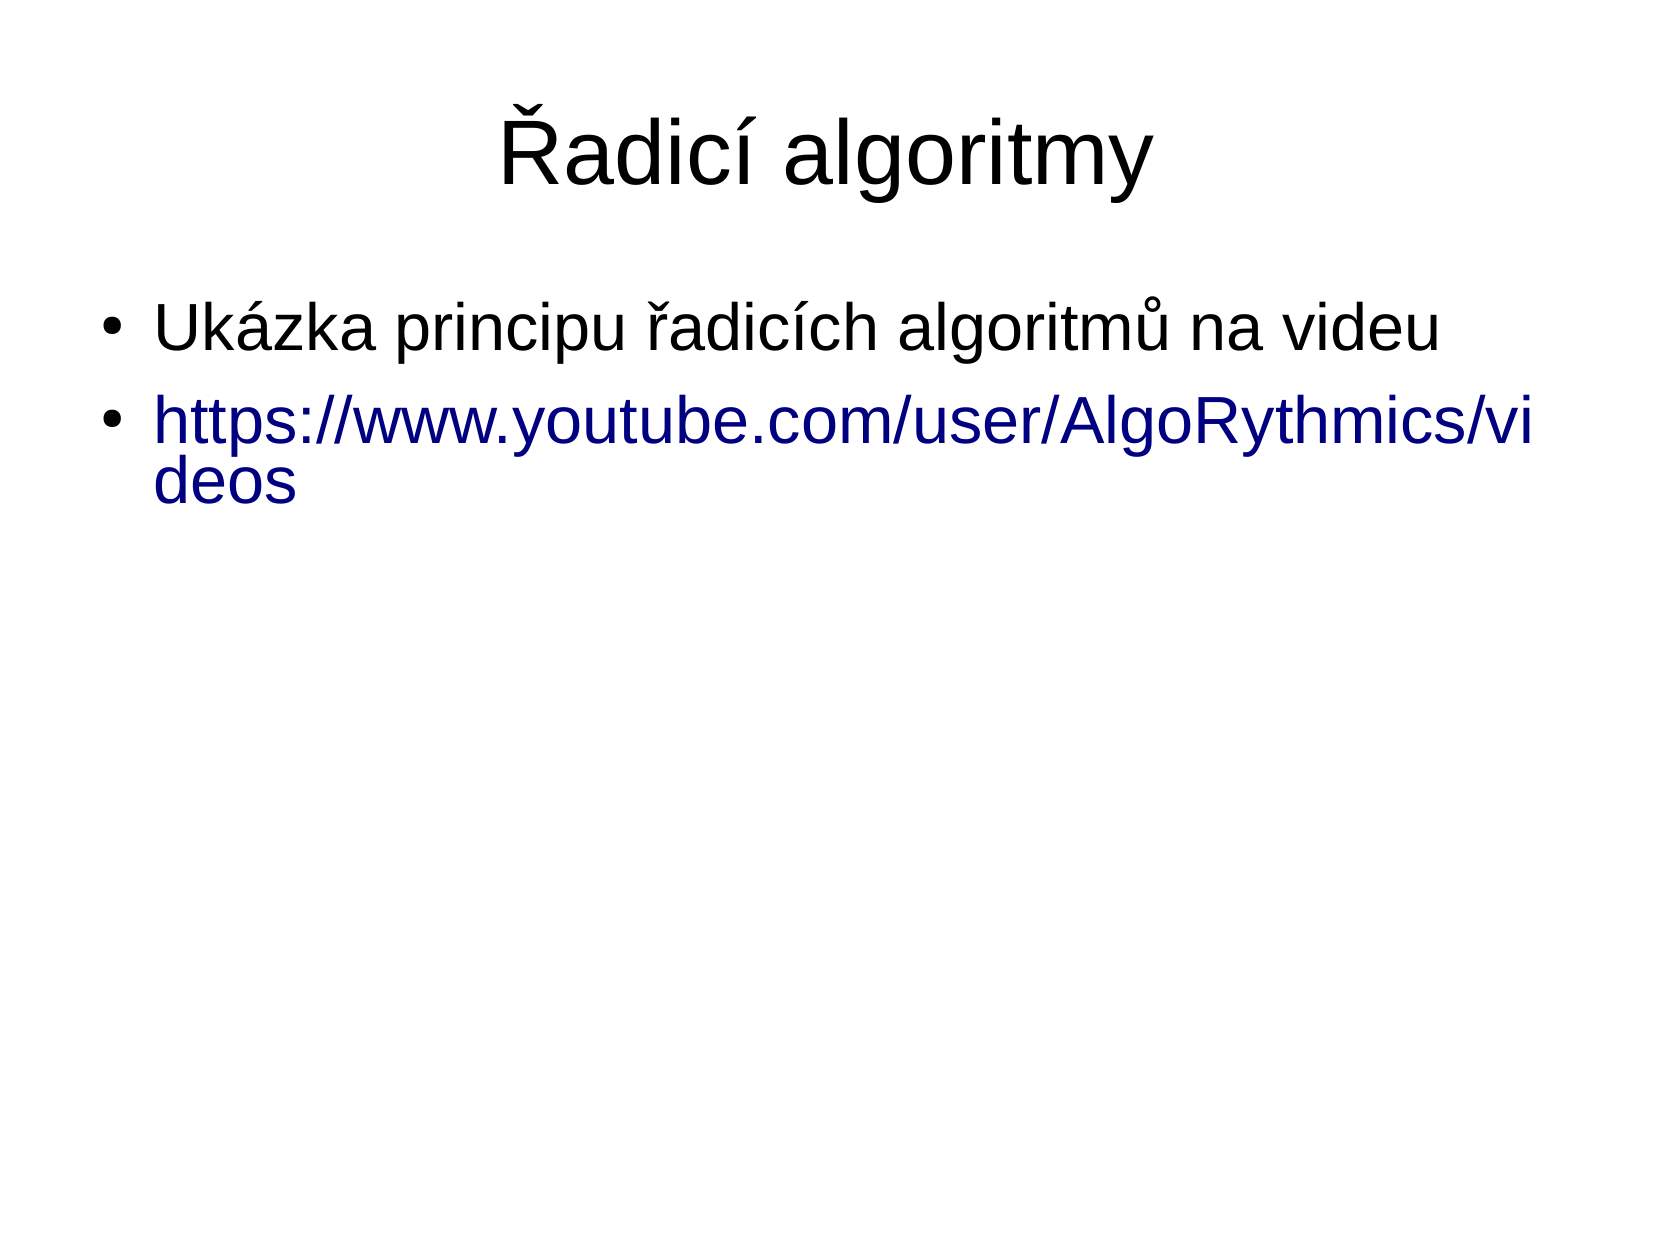

# Řadicí algoritmy
Ukázka principu řadicích algoritmů na videu
https://www.youtube.com/user/AlgoRythmics/videos